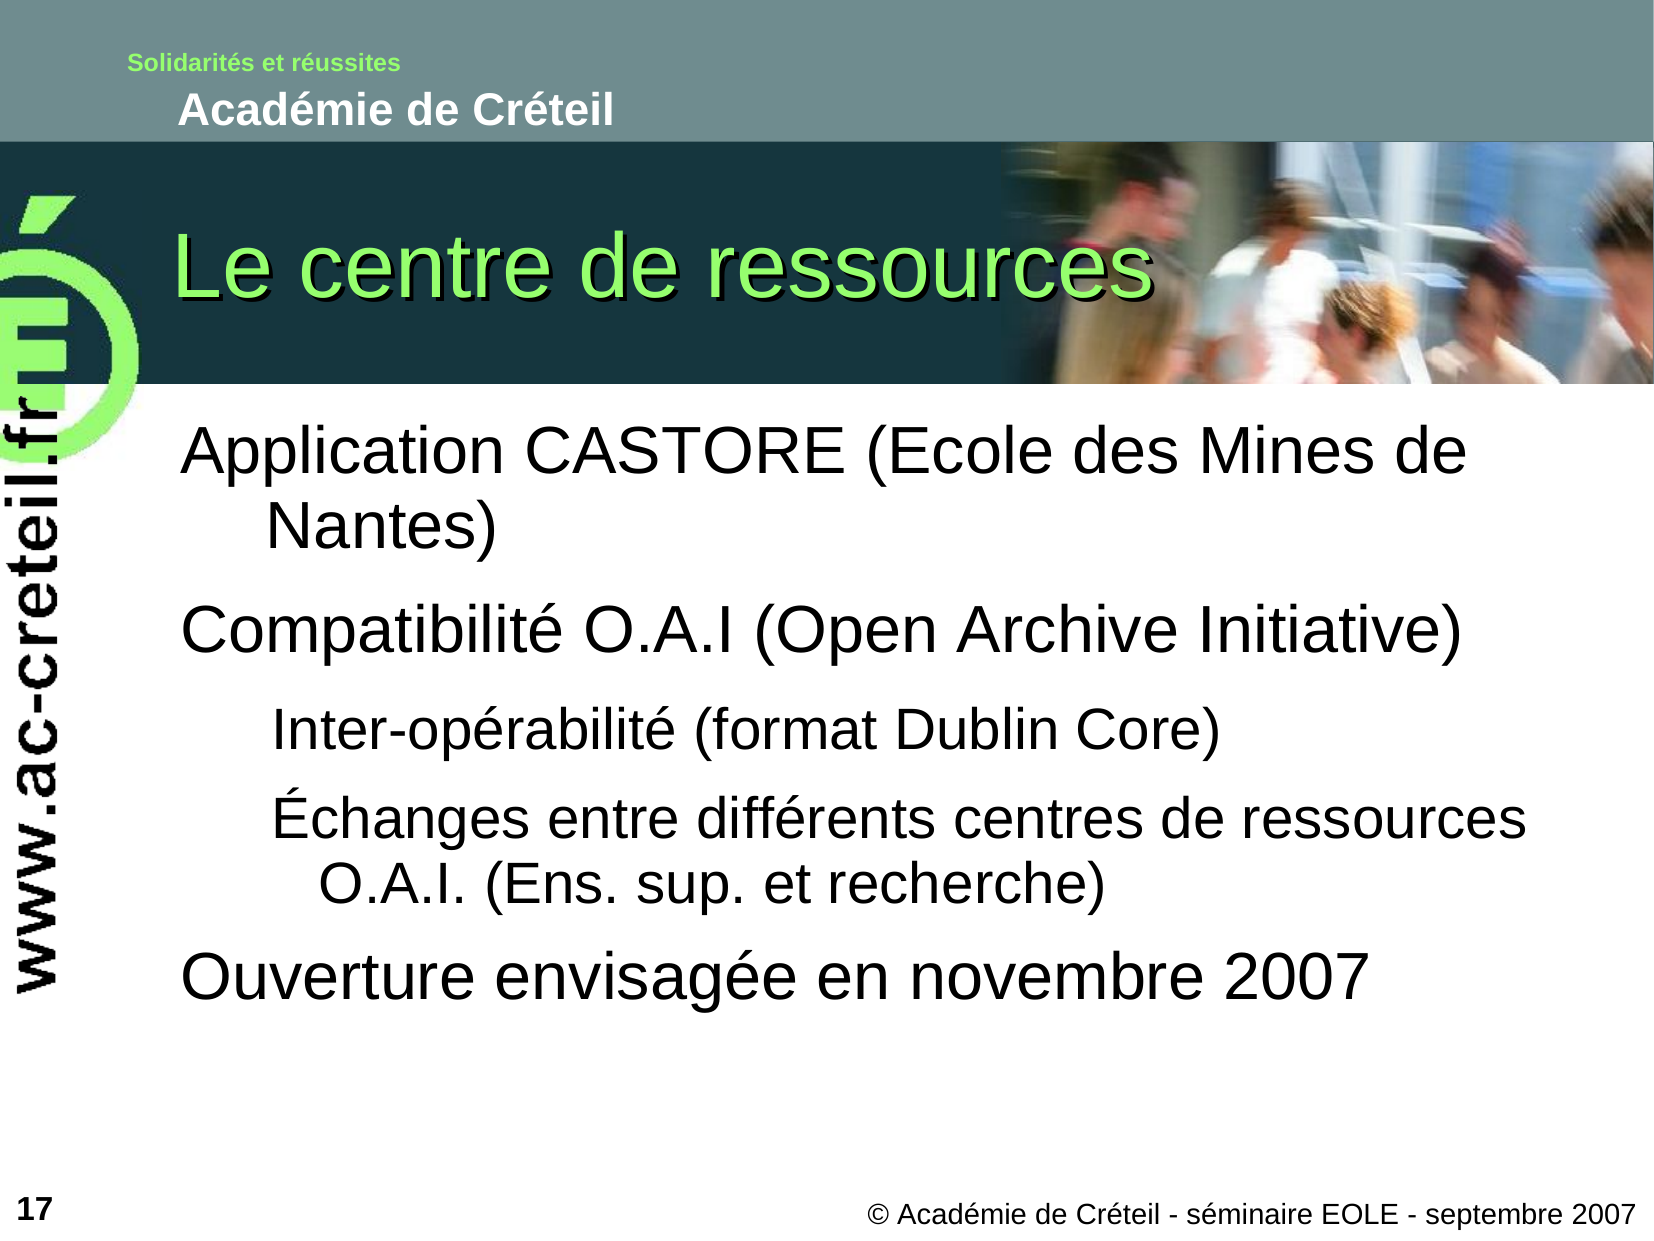

# Le centre de ressources
Application CASTORE (Ecole des Mines de Nantes)
Compatibilité O.A.I (Open Archive Initiative)
Inter-opérabilité (format Dublin Core)
Échanges entre différents centres de ressources O.A.I. (Ens. sup. et recherche)
Ouverture envisagée en novembre 2007
© Académie de Créteil - séminaire EOLE - septembre 2007
17